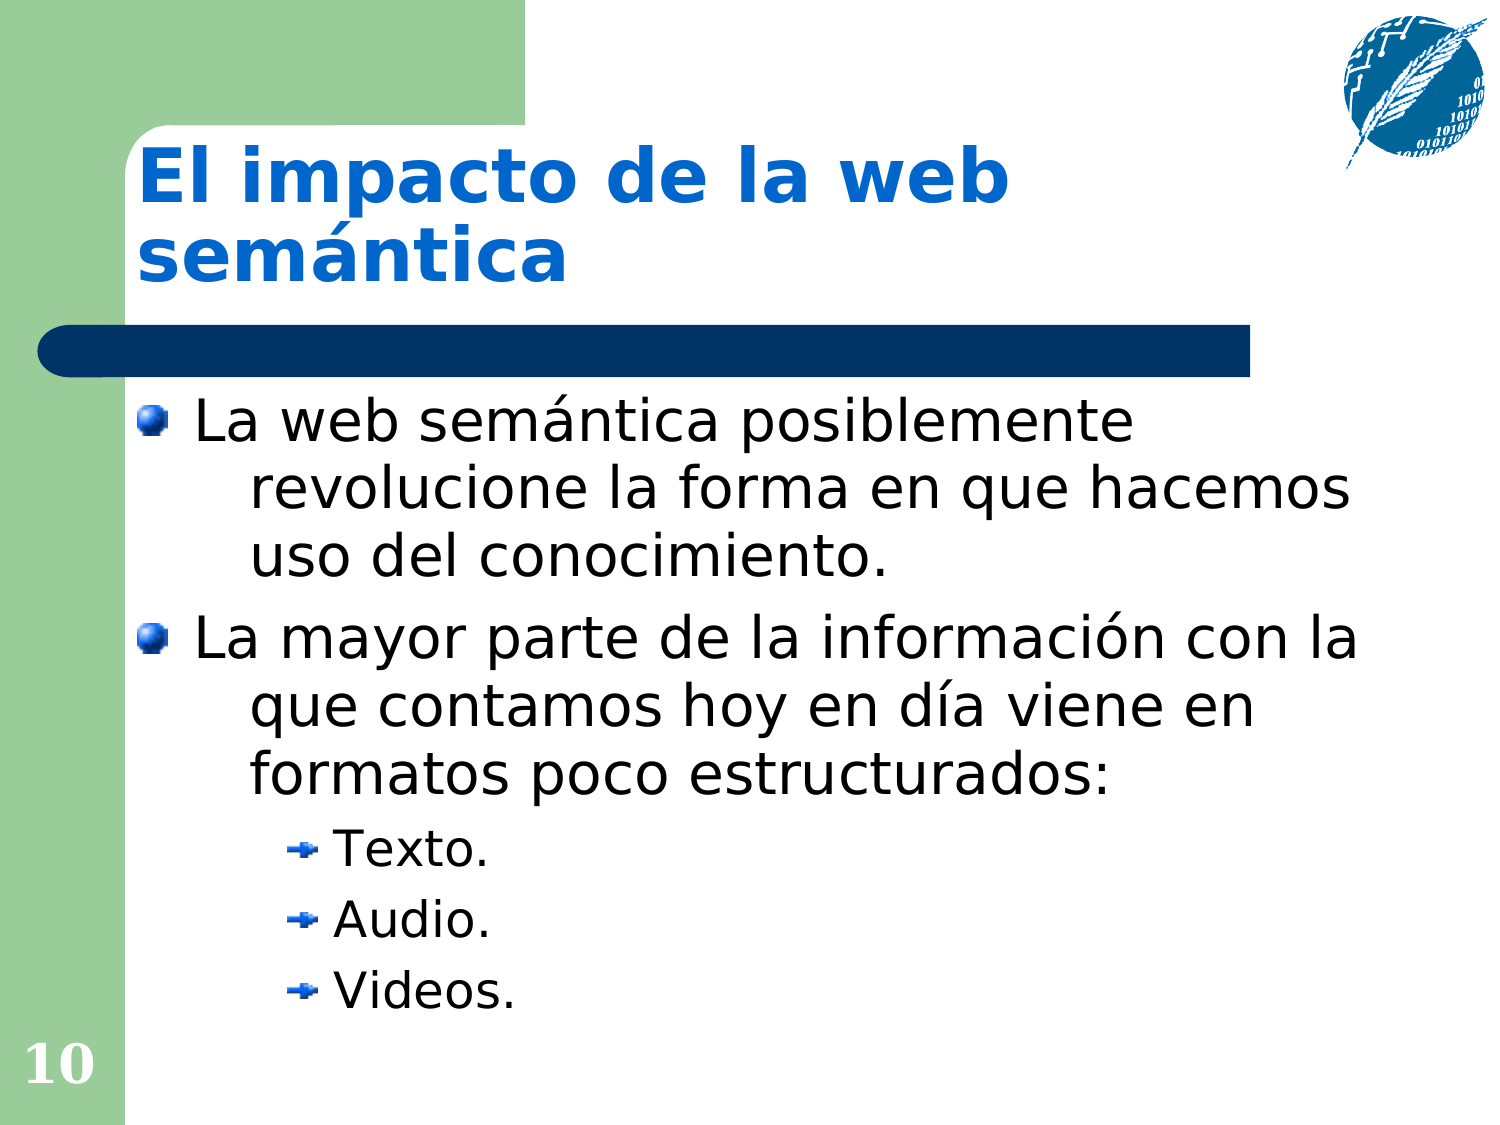

# El impacto de la web semántica
La web semántica posiblemente revolucione la forma en que hacemos uso del conocimiento.
La mayor parte de la información con la que contamos hoy en día viene en formatos poco estructurados:
Texto.
Audio.
Videos.
10